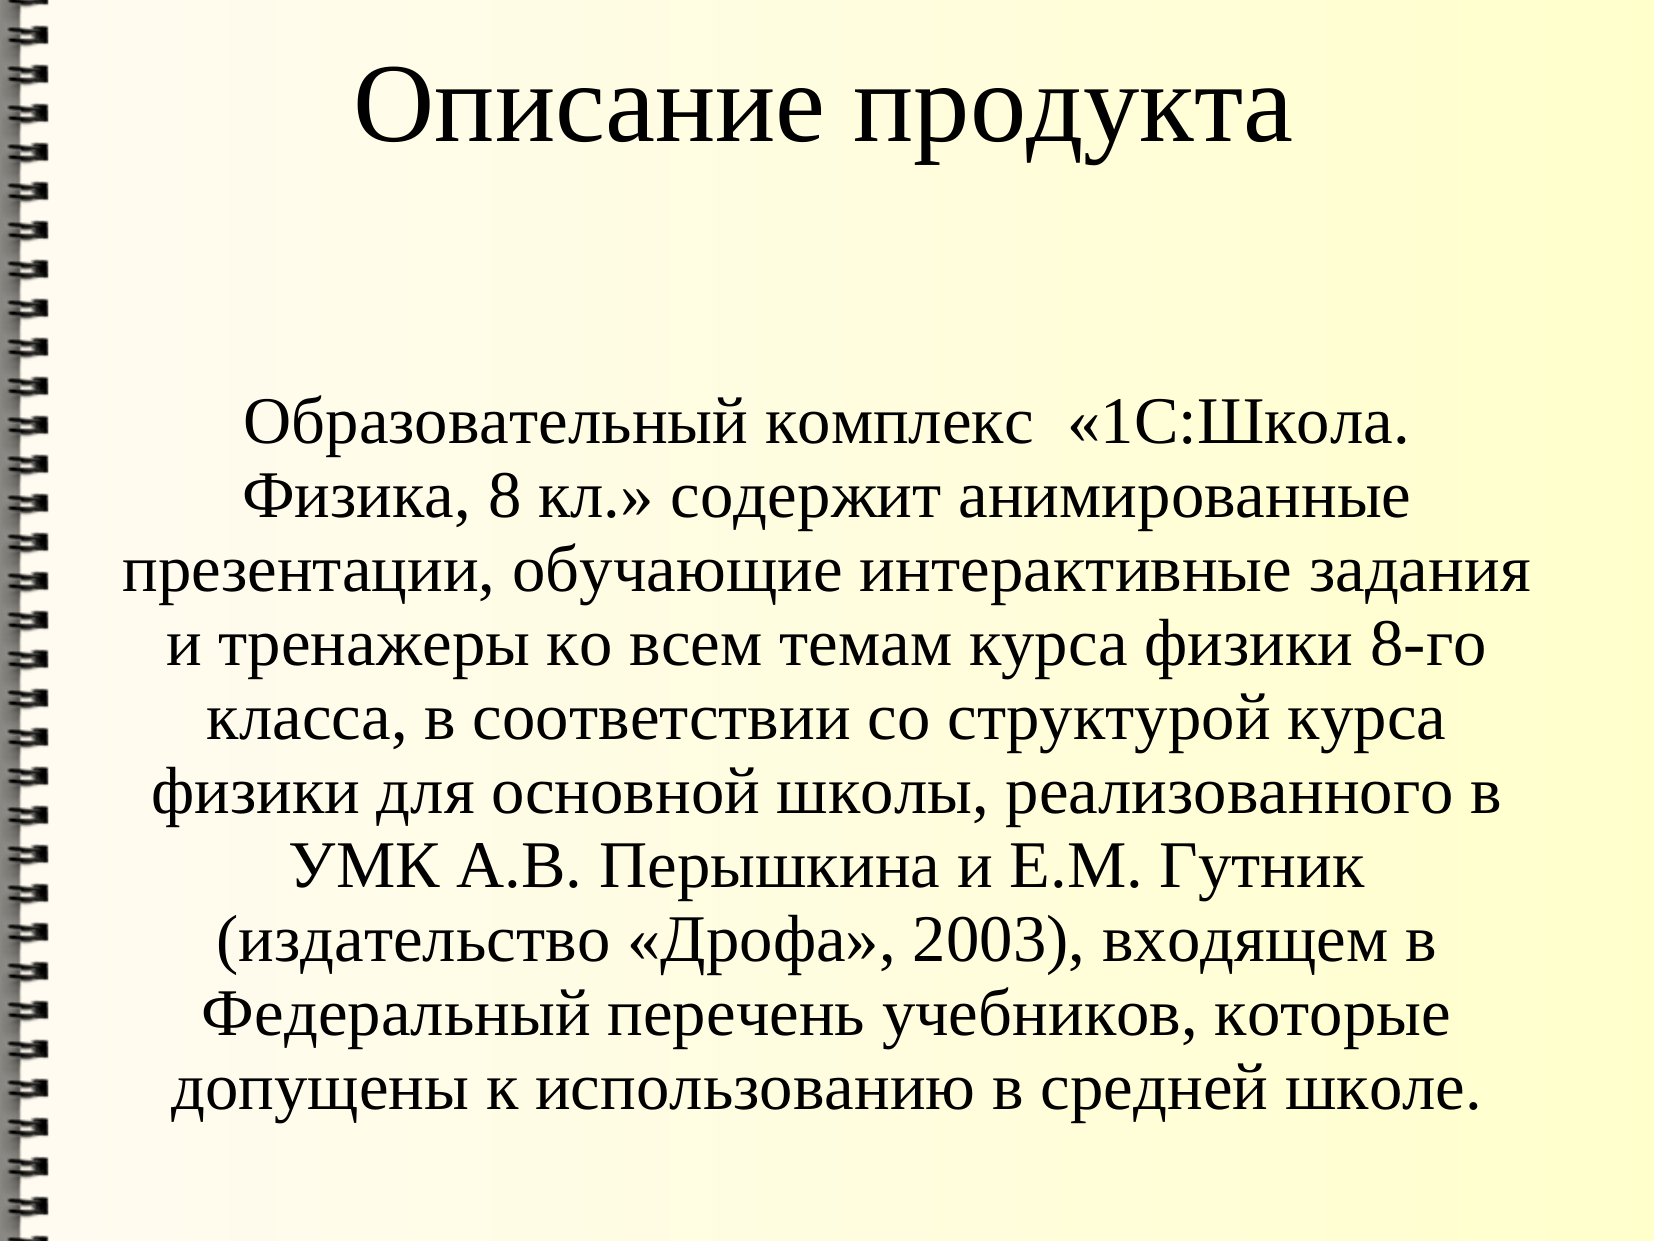

# Описание продукта
Образовательный комплекс «1С:Школа. Физика, 8 кл.» содержит анимированные презентации, обучающие интерактивные задания и тренажеры ко всем темам курса физики 8-го класса, в соответствии со структурой курса физики для основной школы, реализованного в УМК А.В. Перышкина и Е.М. Гутник (издательство «Дрофа», 2003), входящем в Федеральный перечень учебников, которые допущены к использованию в средней школе.